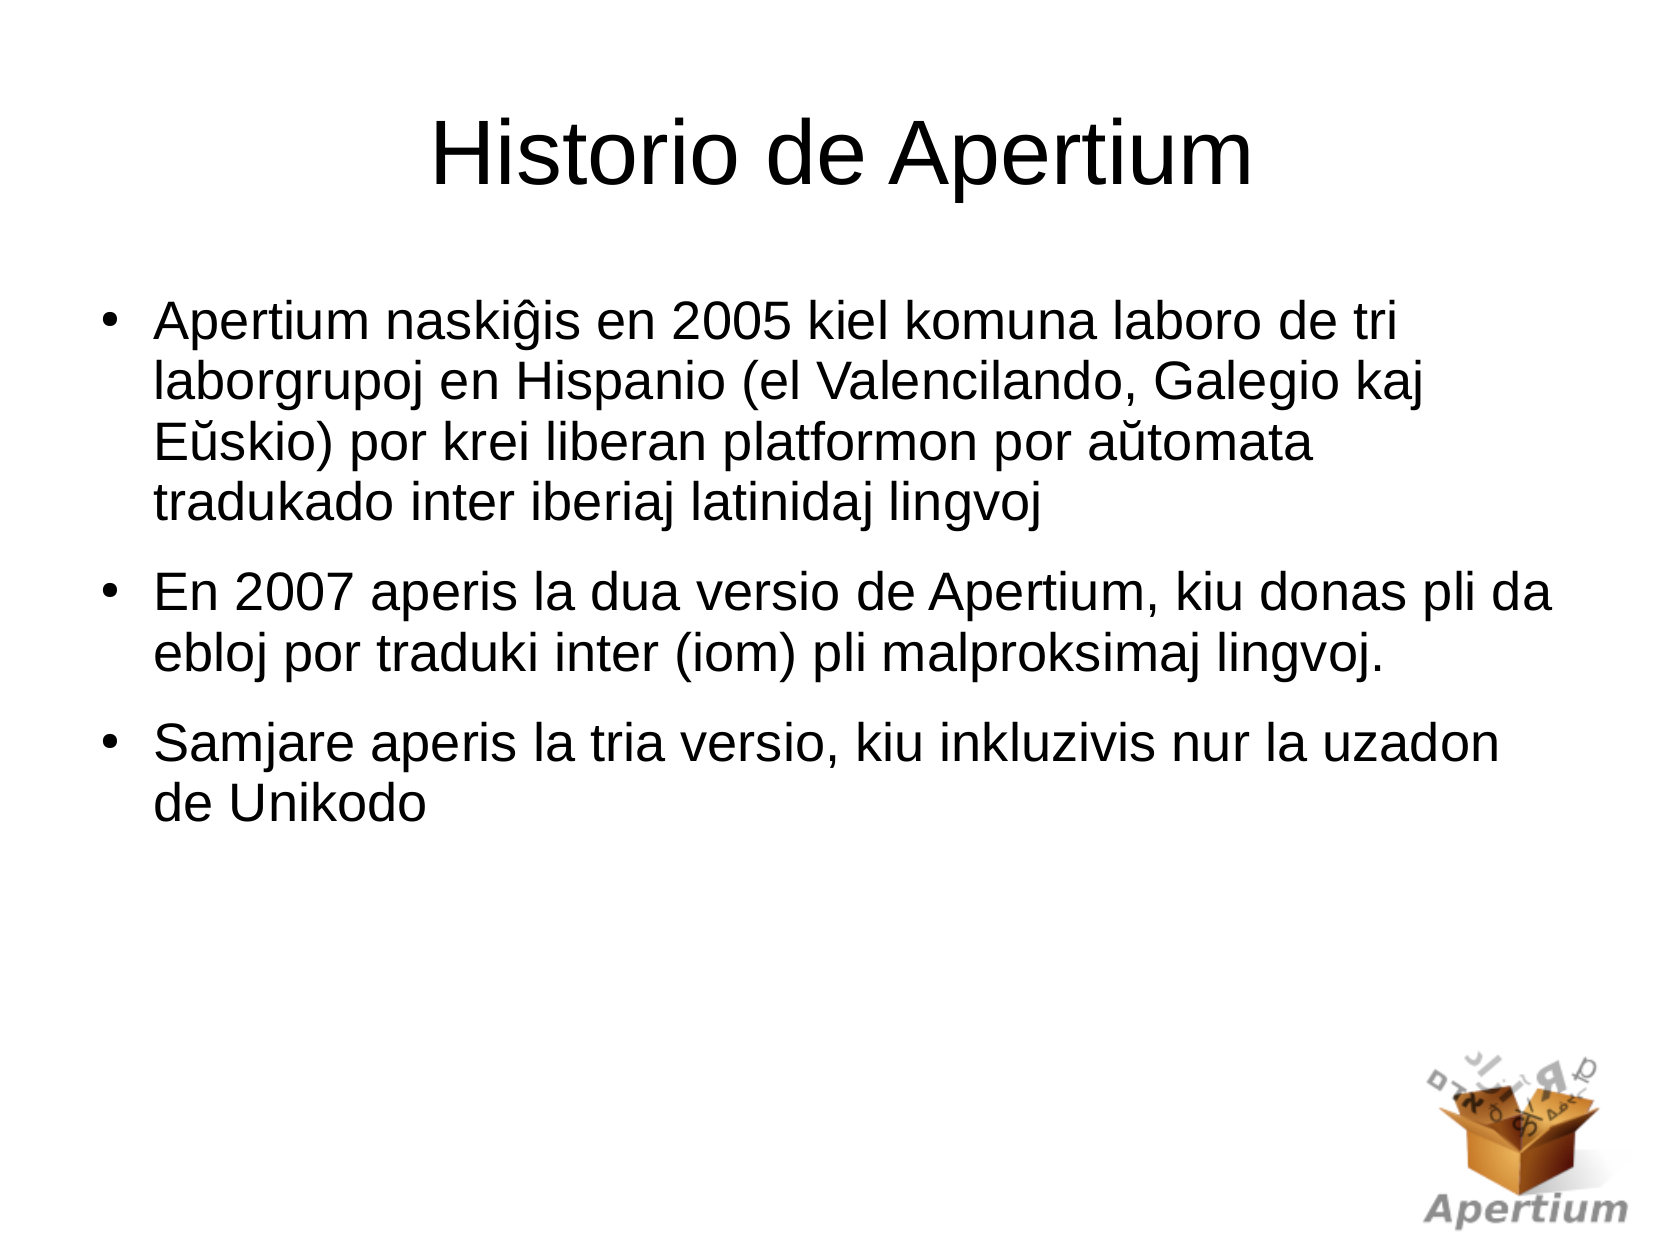

# Historio de Apertium
Apertium naskiĝis en 2005 kiel komuna laboro de tri laborgrupoj en Hispanio (el Valencilando, Galegio kaj Eŭskio) por krei liberan platformon por aŭtomata tradukado inter iberiaj latinidaj lingvoj
En 2007 aperis la dua versio de Apertium, kiu donas pli da ebloj por traduki inter (iom) pli malproksimaj lingvoj.
Samjare aperis la tria versio, kiu inkluzivis nur la uzadon de Unikodo